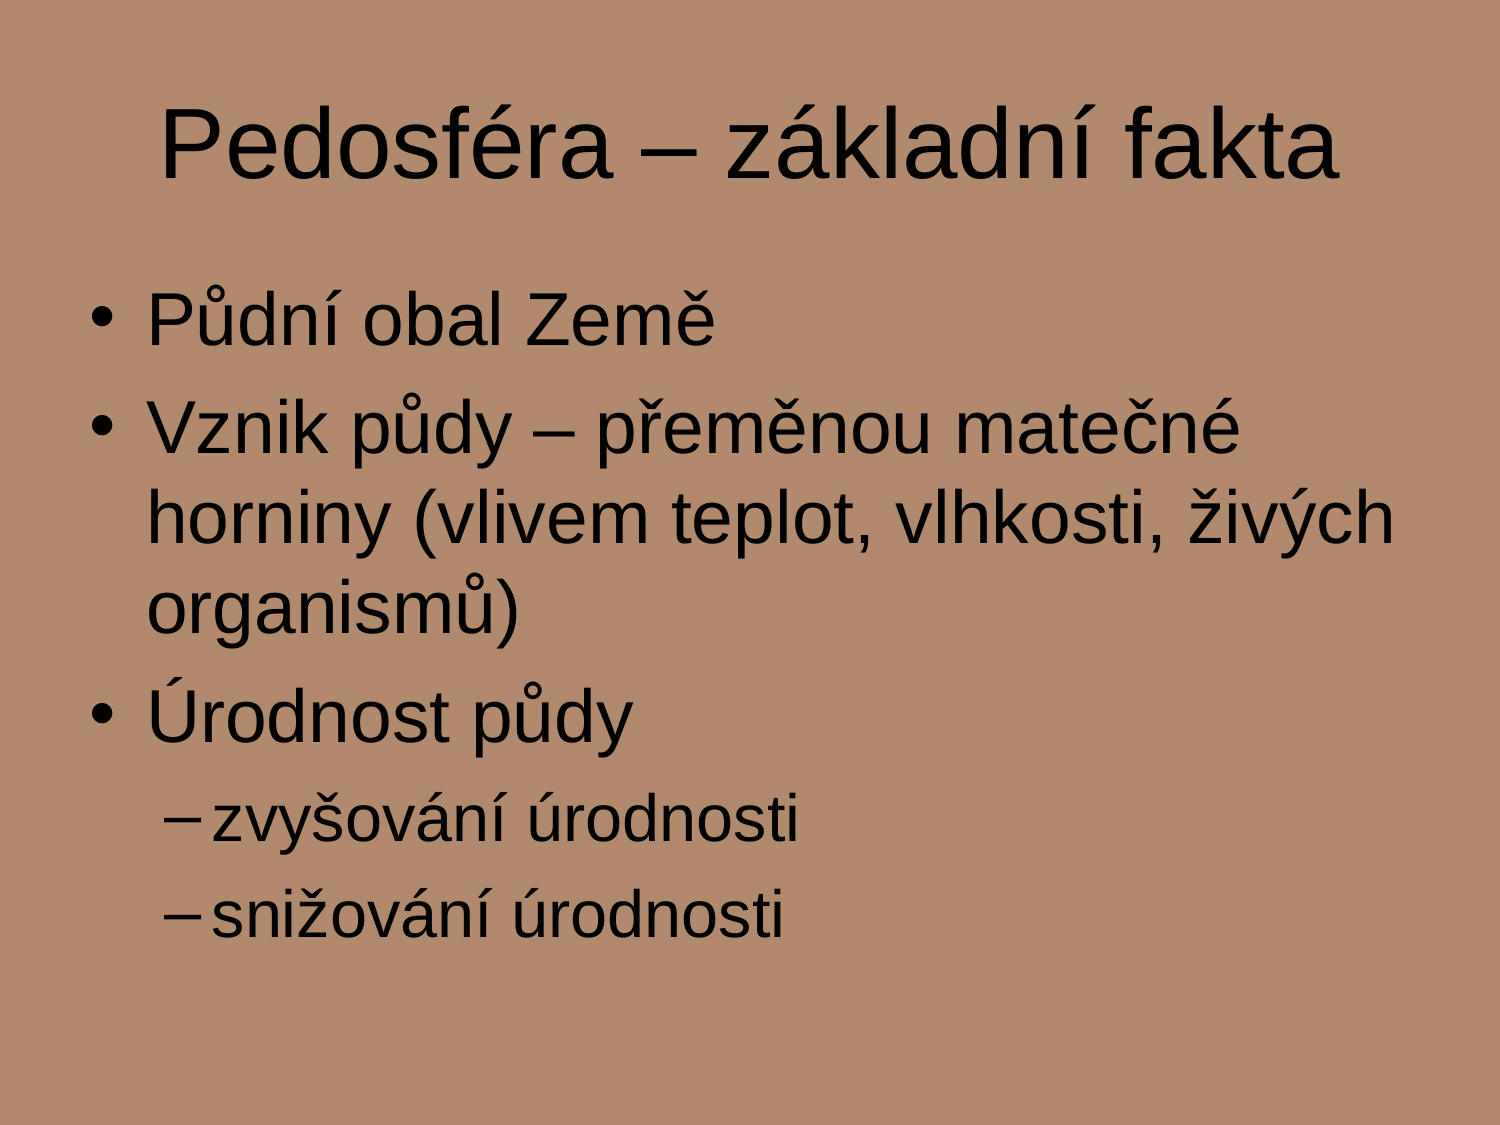

# Pedosféra – základní fakta
Půdní obal Země
Vznik půdy – přeměnou matečné horniny (vlivem teplot, vlhkosti, živých organismů)
Úrodnost půdy
zvyšování úrodnosti
snižování úrodnosti